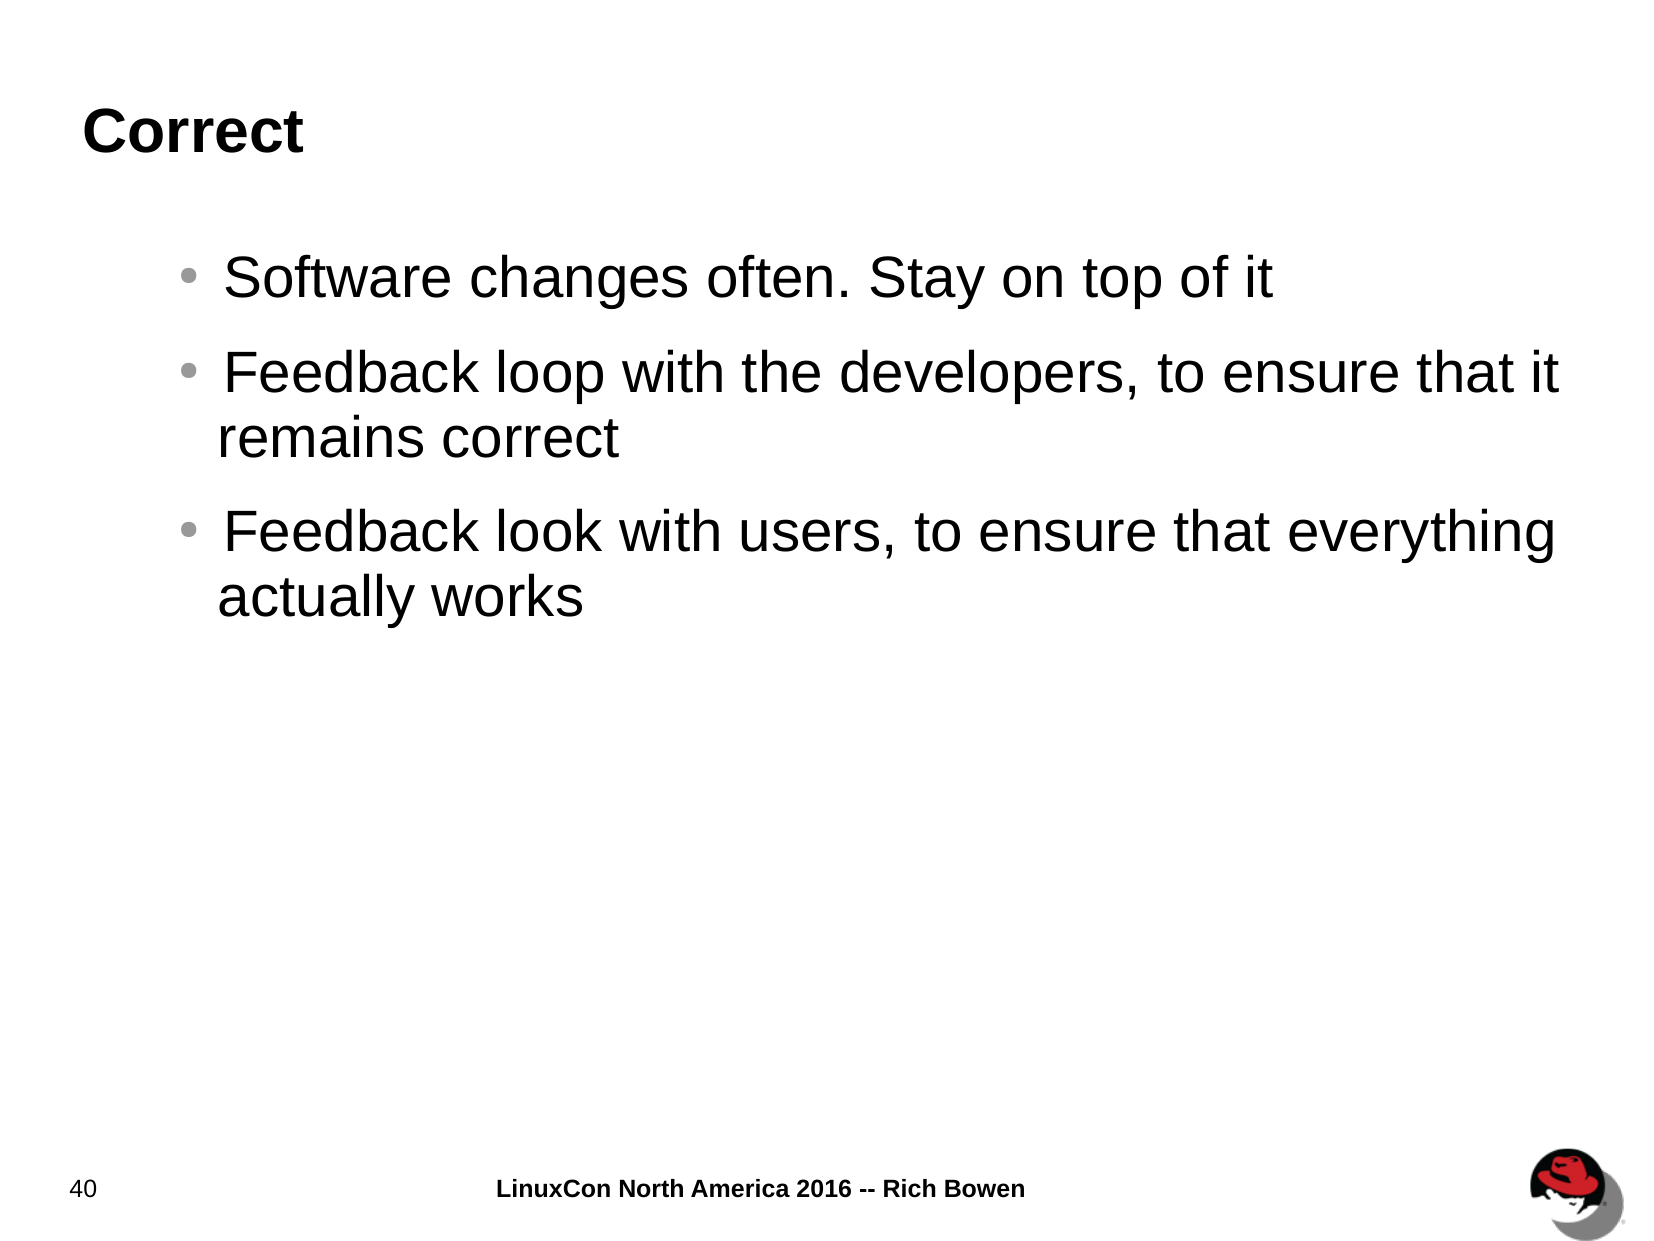

# Correct
Software changes often. Stay on top of it
Feedback loop with the developers, to ensure that it remains correct
Feedback look with users, to ensure that everything actually works